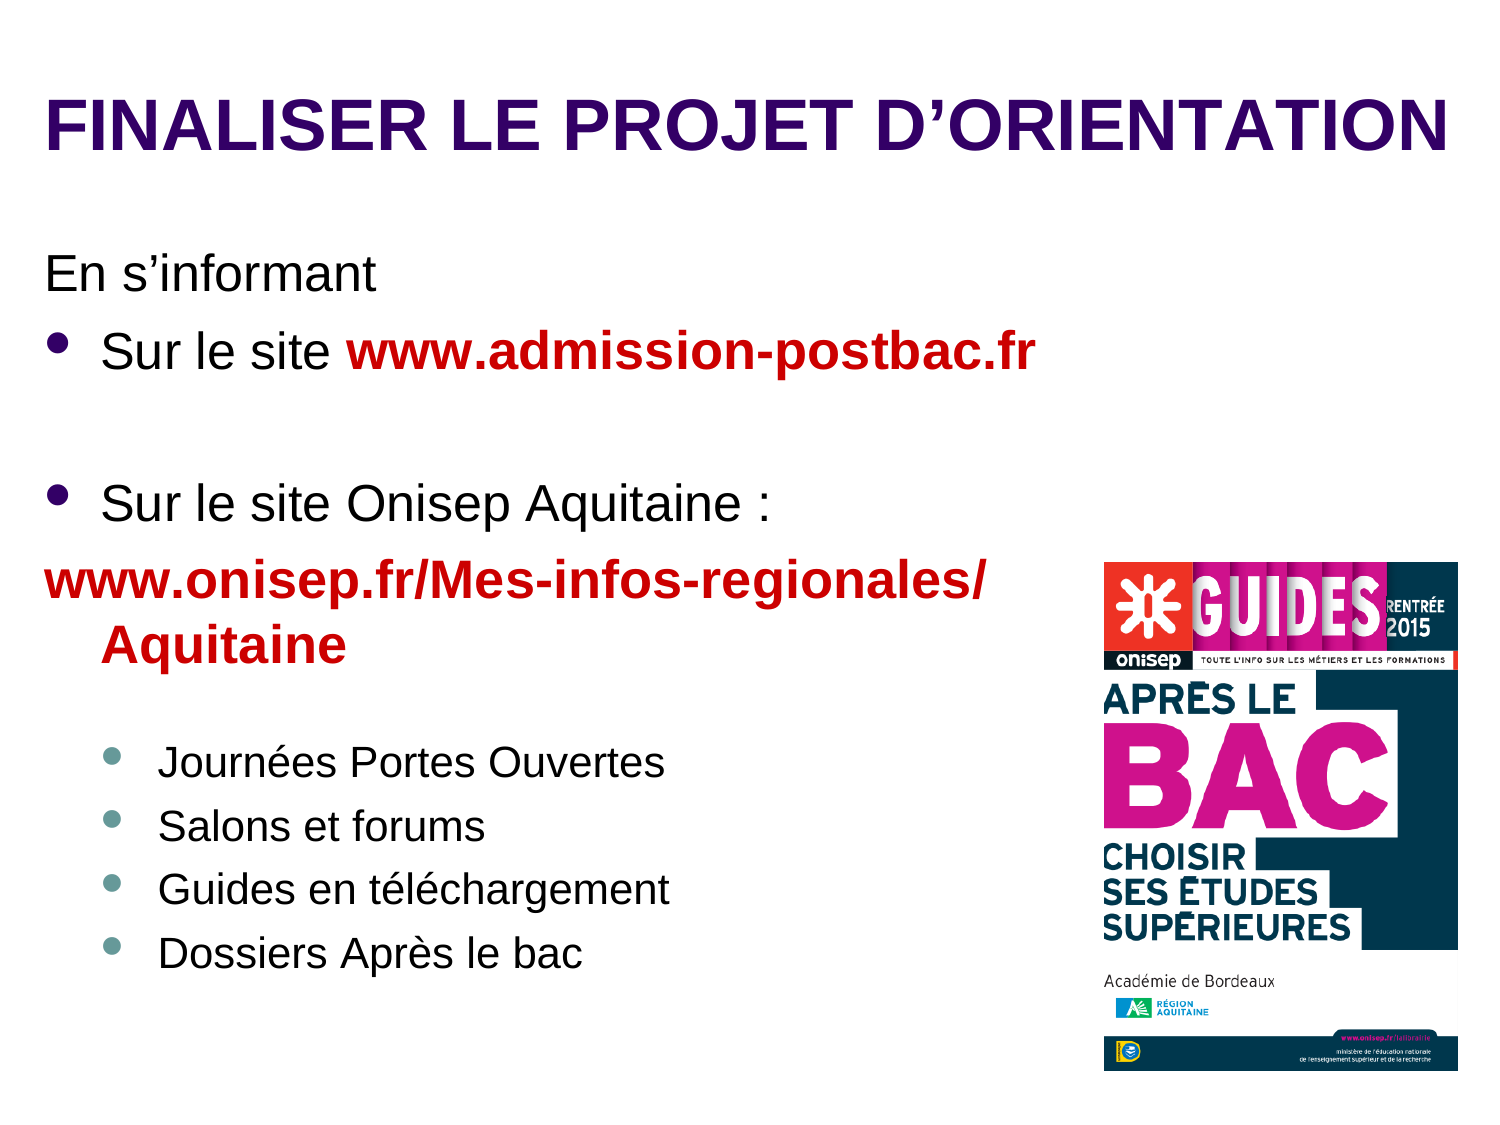

# FINALISER LE PROJET D’ORIENTATION
En s’informant
Sur le site www.admission-postbac.fr
Sur le site Onisep Aquitaine :
www.onisep.fr/Mes-infos-regionales/Aquitaine
Journées Portes Ouvertes
Salons et forums
Guides en téléchargement
Dossiers Après le bac